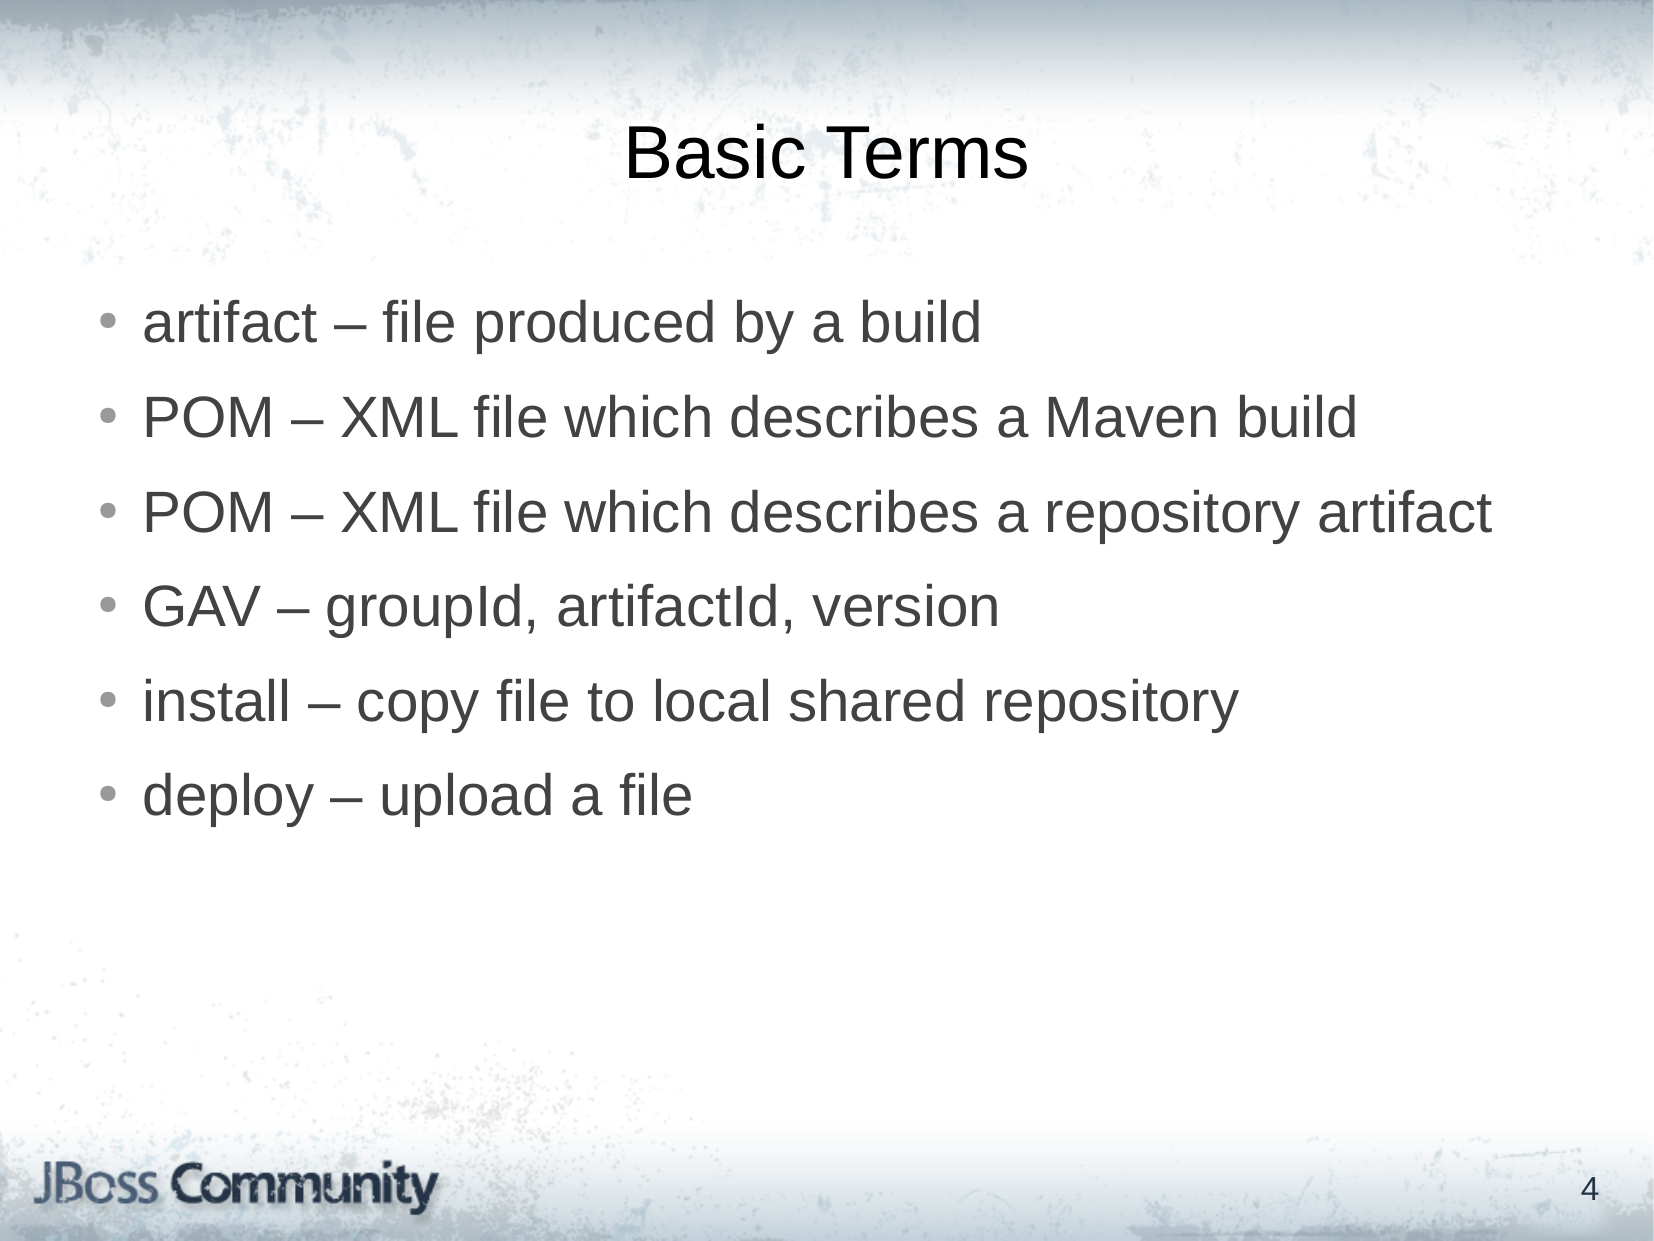

# Basic Terms
artifact – file produced by a build
POM – XML file which describes a Maven build
POM – XML file which describes a repository artifact
GAV – groupId, artifactId, version
install – copy file to local shared repository
deploy – upload a file